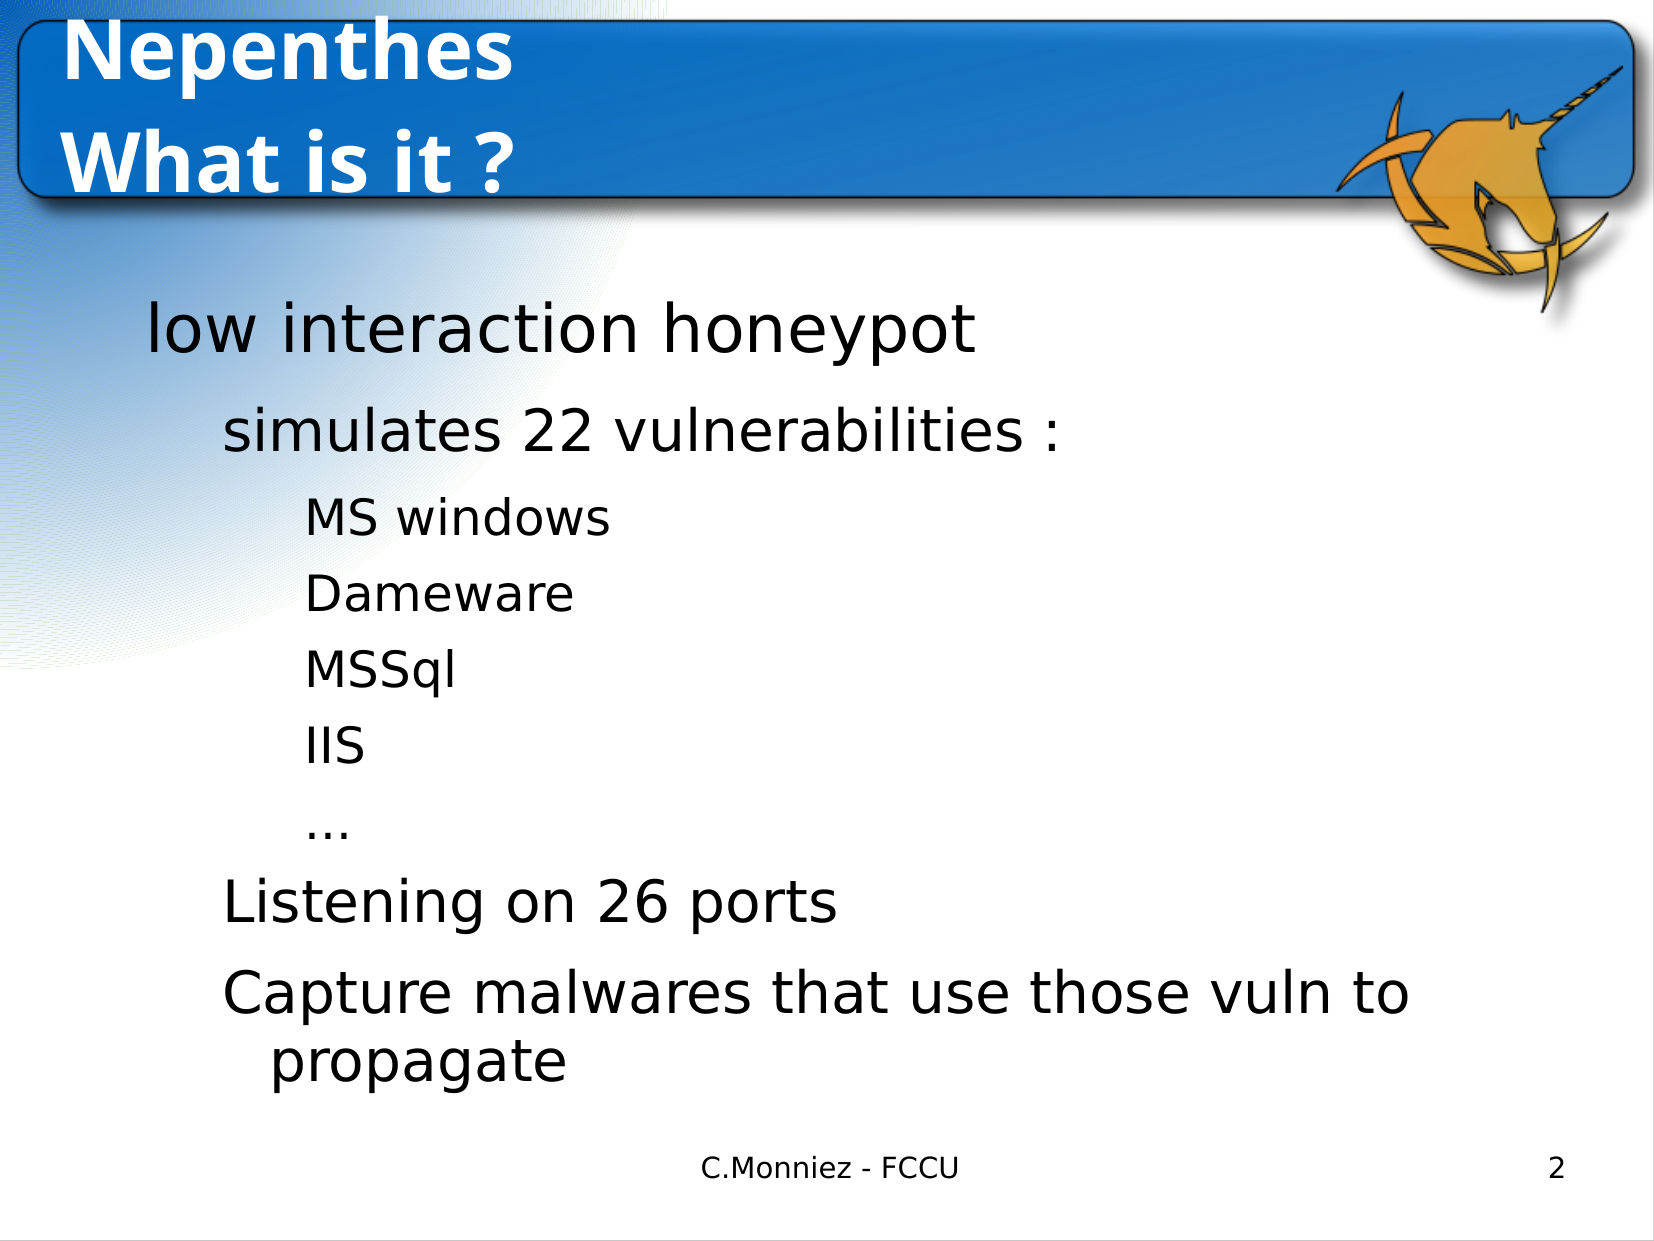

# Nepenthes What is it ?
low interaction honeypot
simulates 22 vulnerabilities :
MS windows
Dameware
MSSql
IIS
...
Listening on 26 ports
Capture malwares that use those vuln to propagate
C.Monniez - FCCU
2